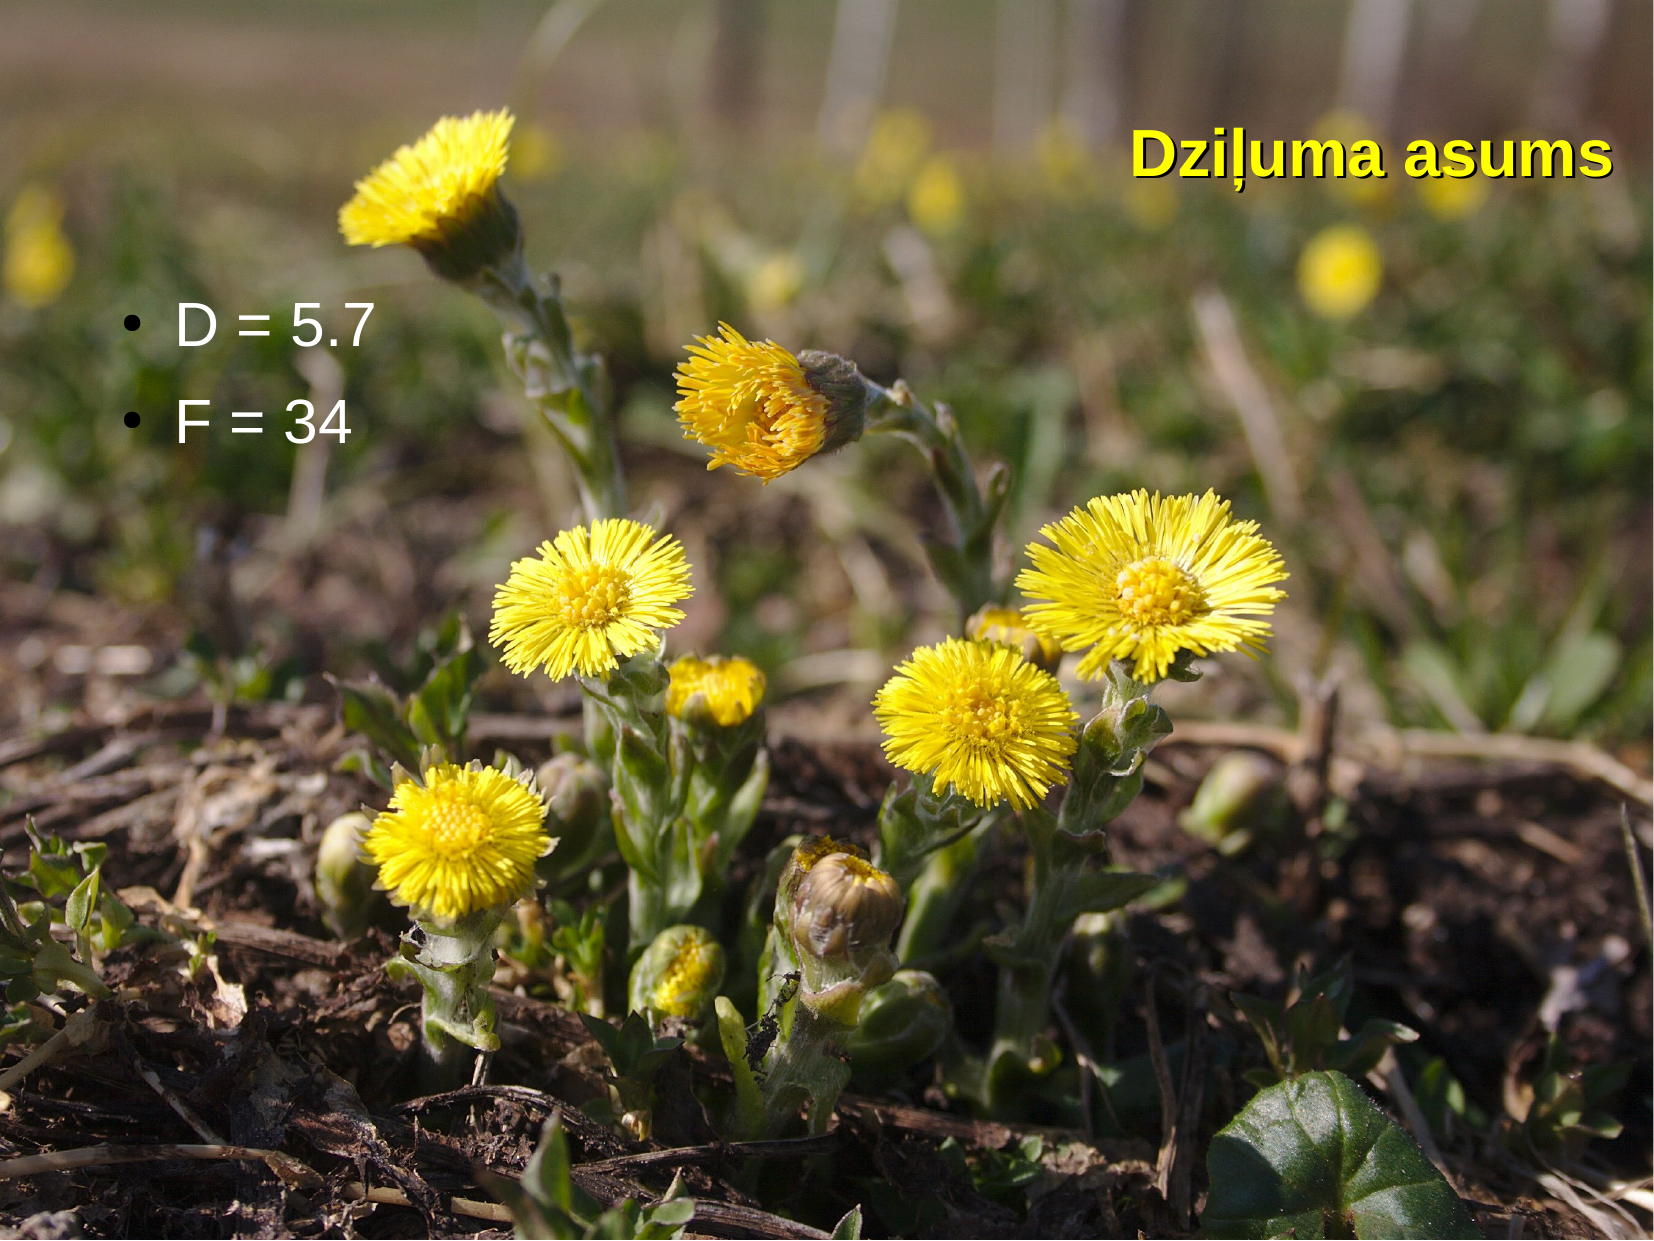

# Dziļuma asums
D = 5.7
F = 34